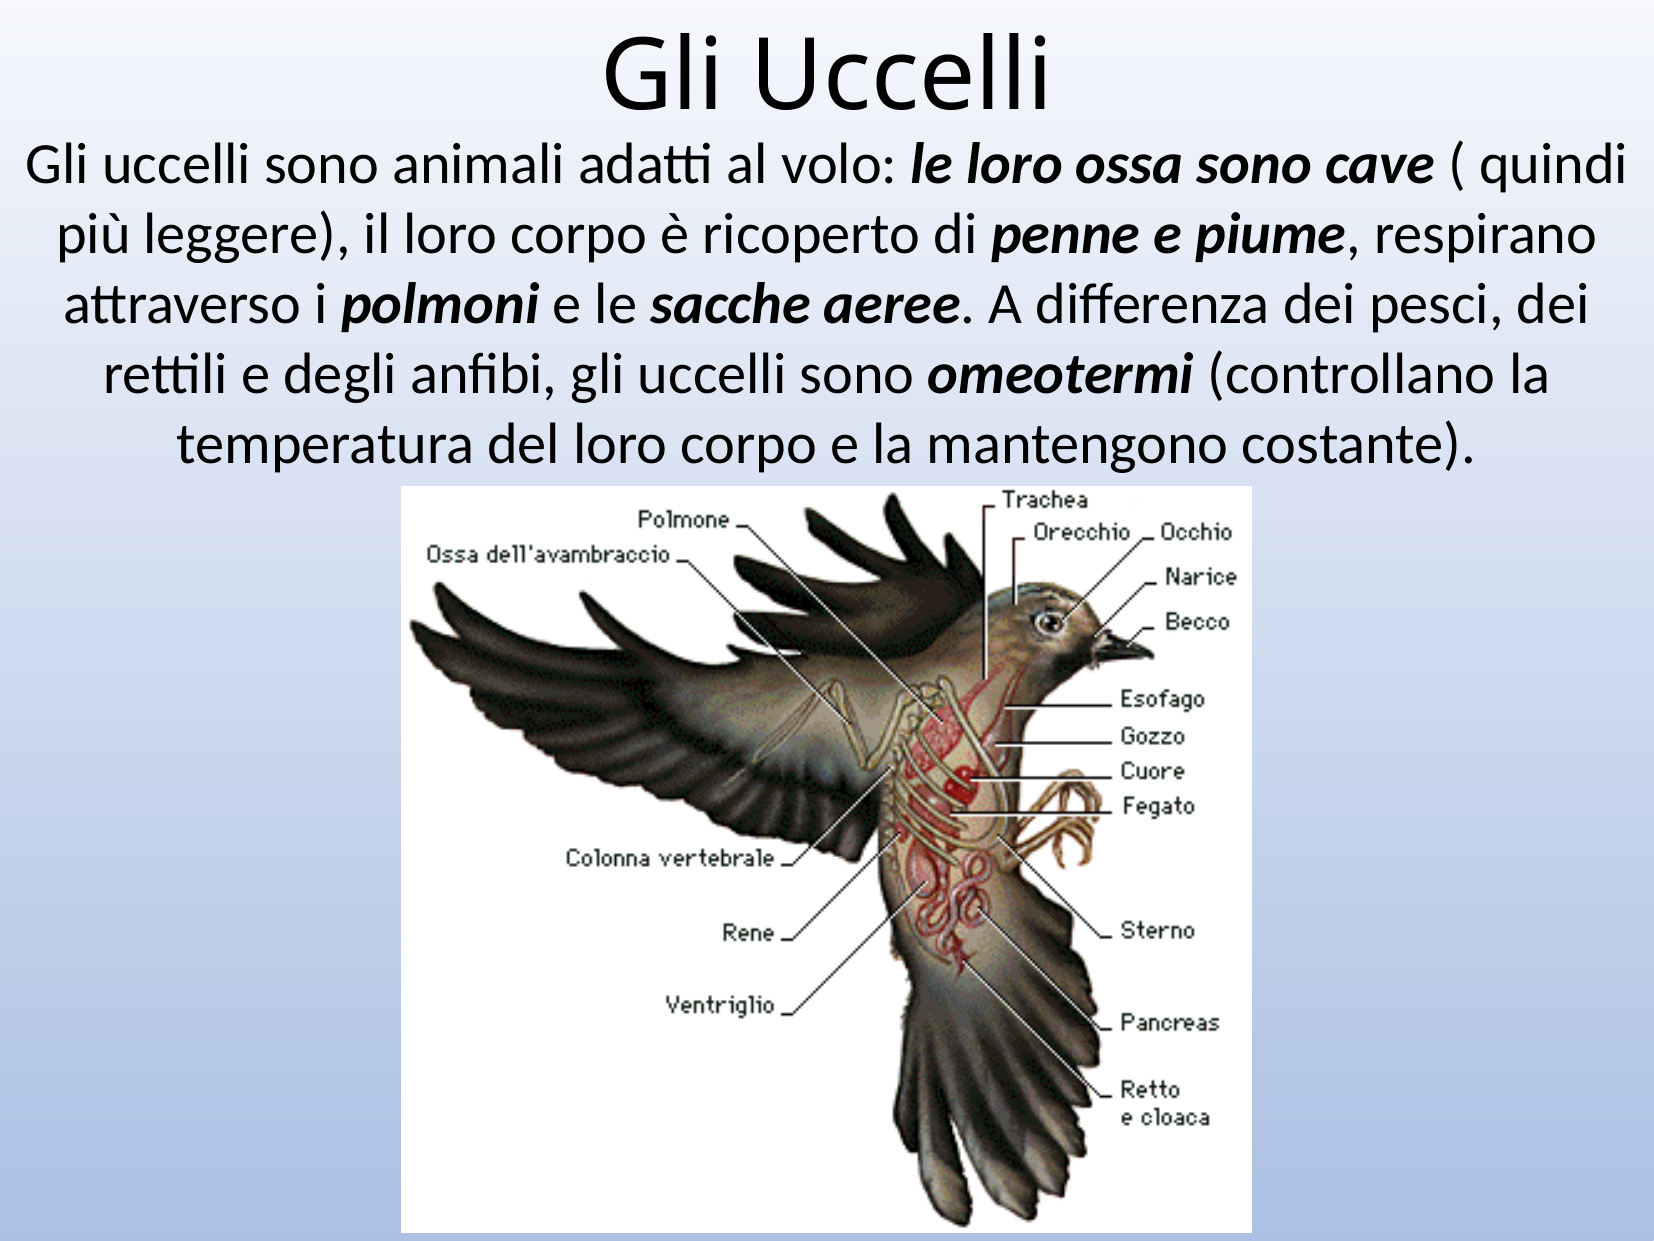

Gli Uccelli
Gli uccelli sono animali adatti al volo: le loro ossa sono cave ( quindi più leggere), il loro corpo è ricoperto di penne e piume, respirano attraverso i polmoni e le sacche aeree. A differenza dei pesci, dei rettili e degli anfibi, gli uccelli sono omeotermi (controllano la temperatura del loro corpo e la mantengono costante).